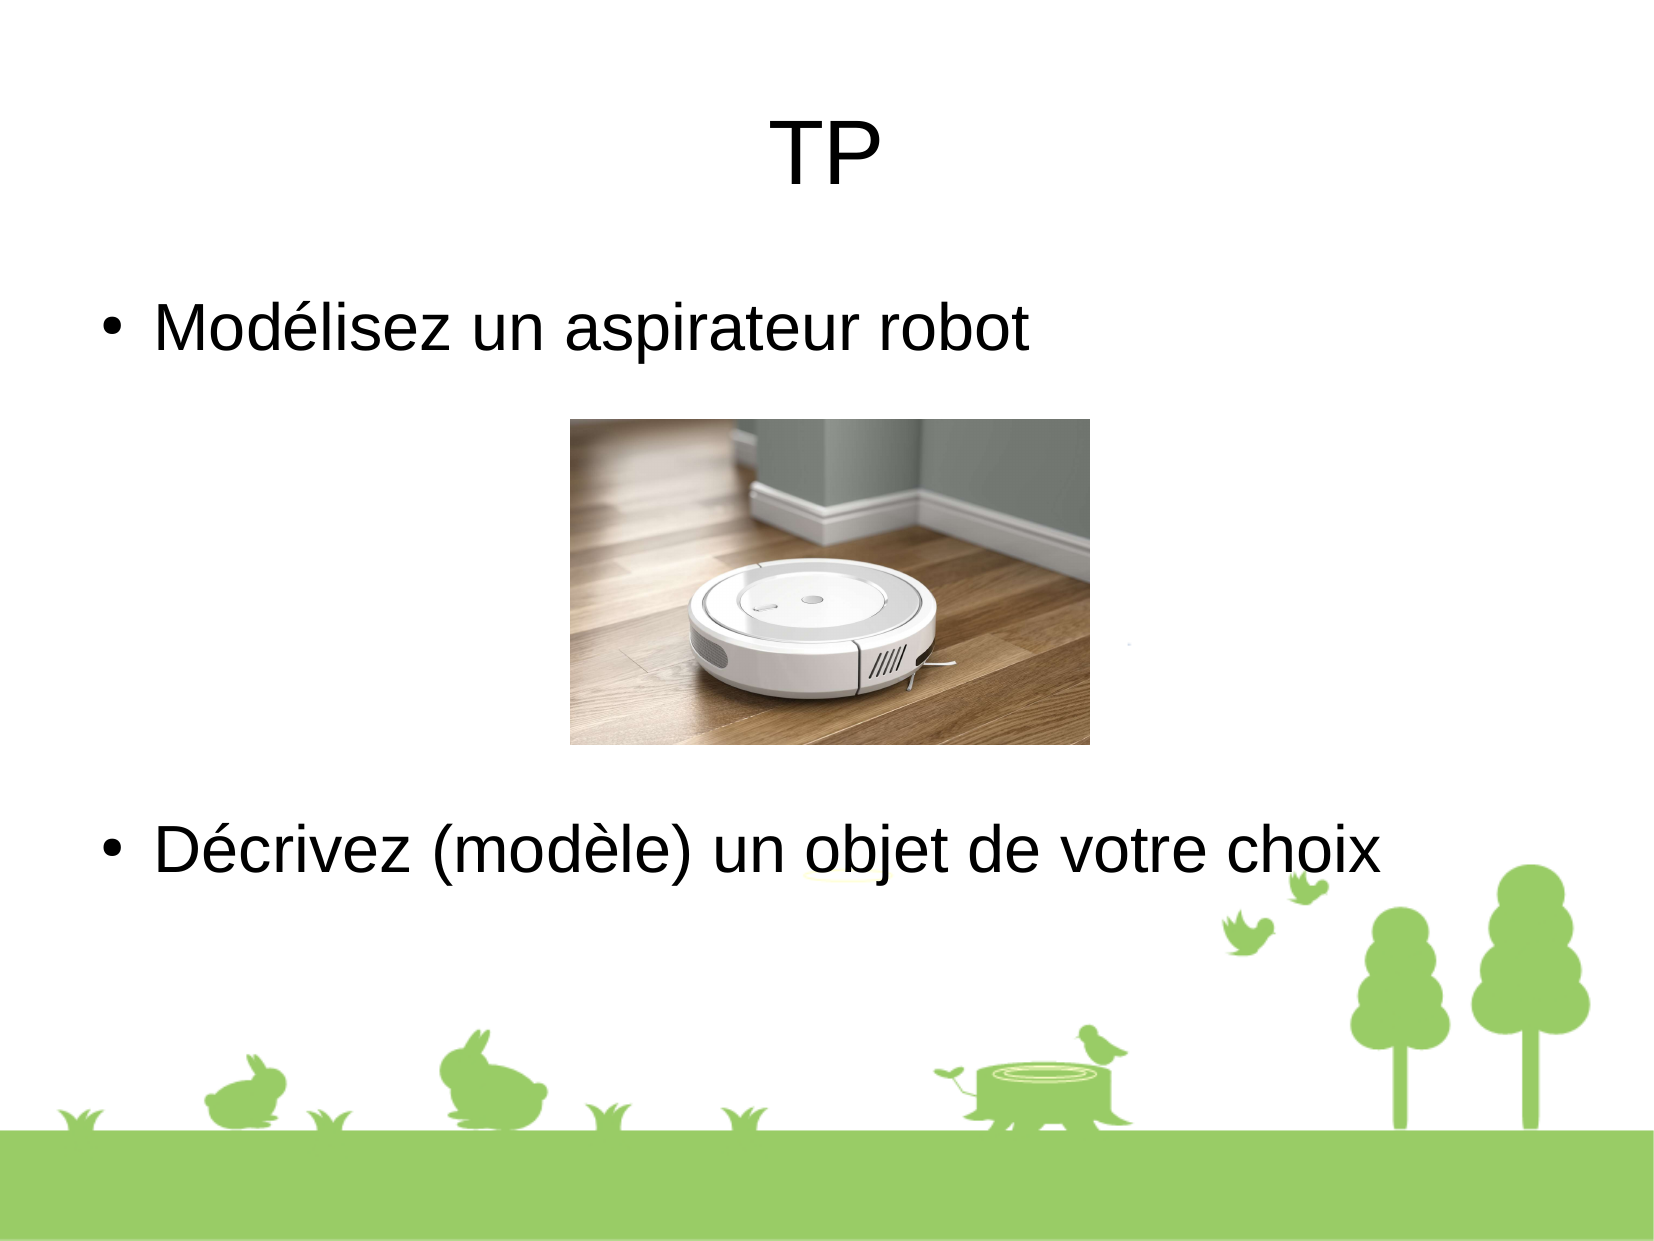

# TP
Modélisez un aspirateur robot
Décrivez (modèle) un objet de votre choix